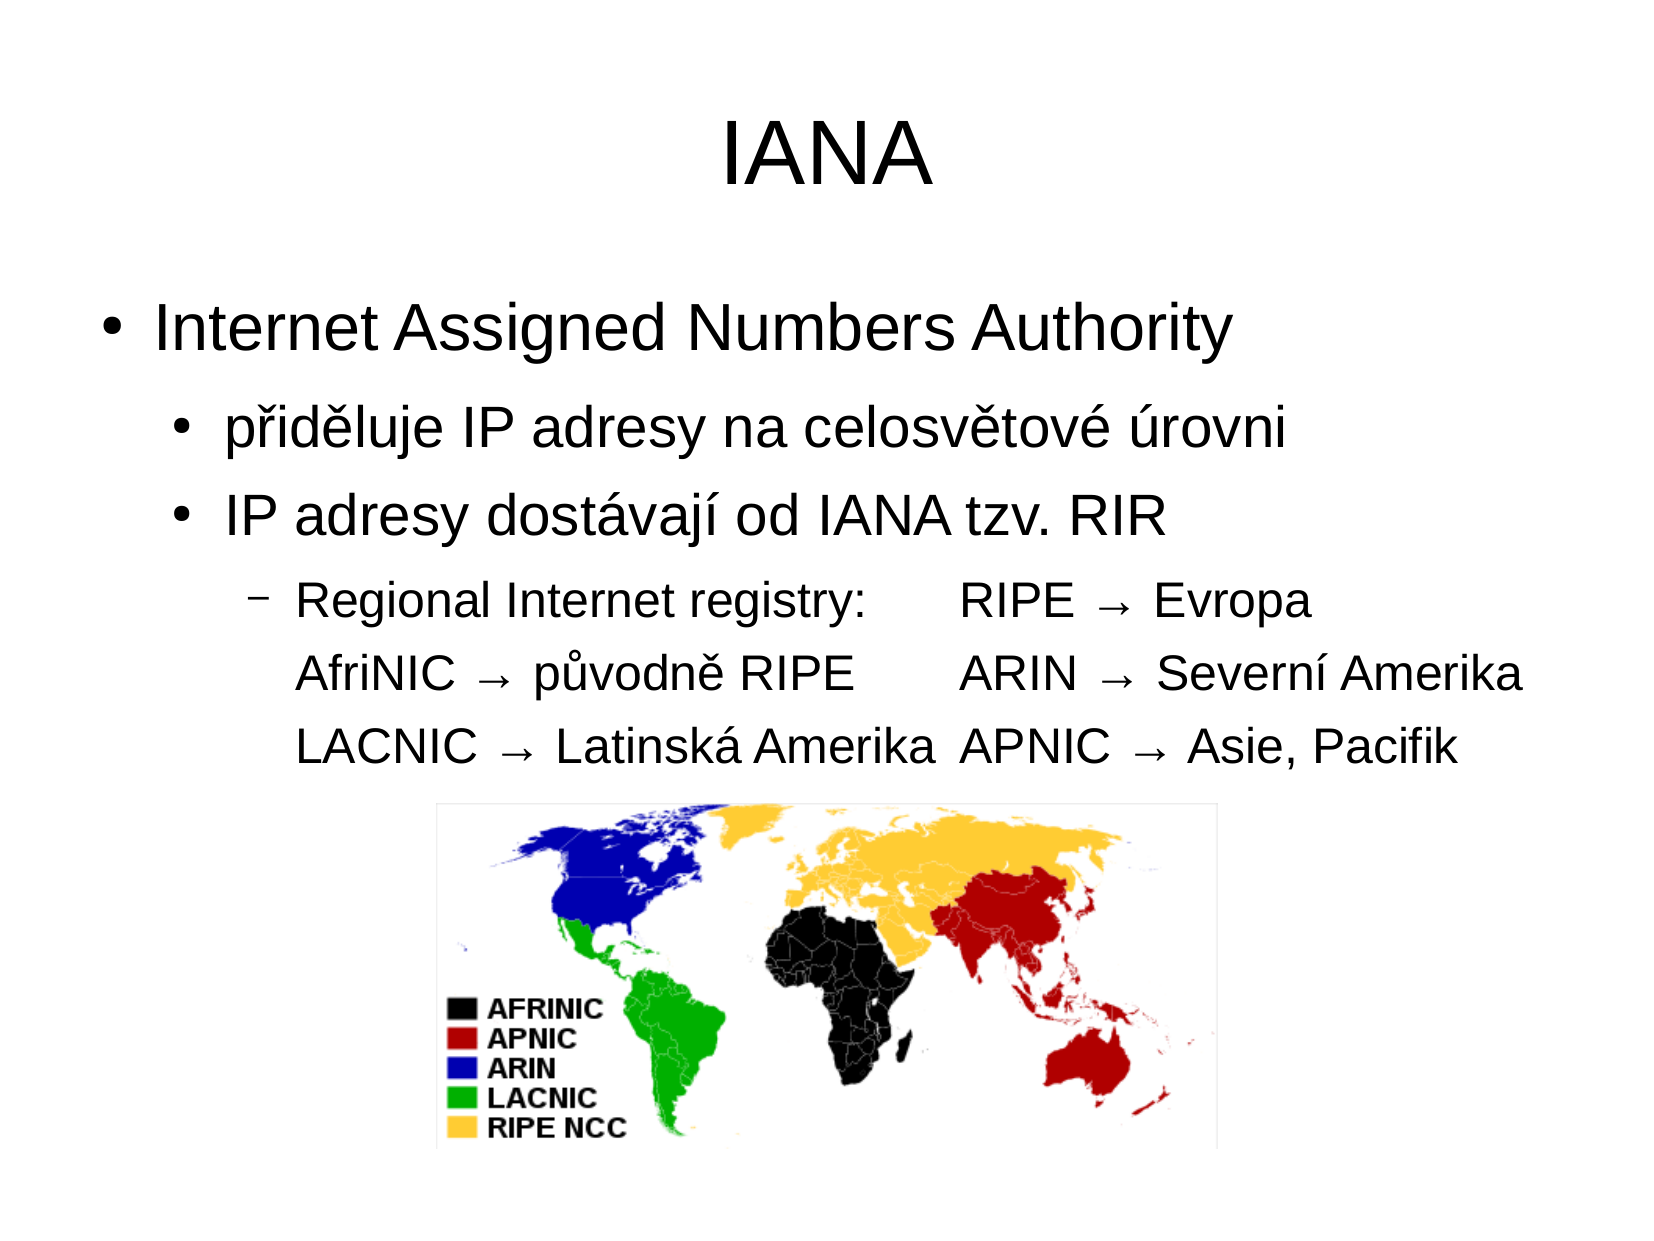

# IANA
Internet Assigned Numbers Authority
přiděluje IP adresy na celosvětové úrovni
IP adresy dostávají od IANA tzv. RIR
Regional Internet registry:		RIPE → Evropa
AfriNIC → původně RIPE		ARIN → Severní Amerika
LACNIC → Latinská Amerika	APNIC → Asie, Pacifik